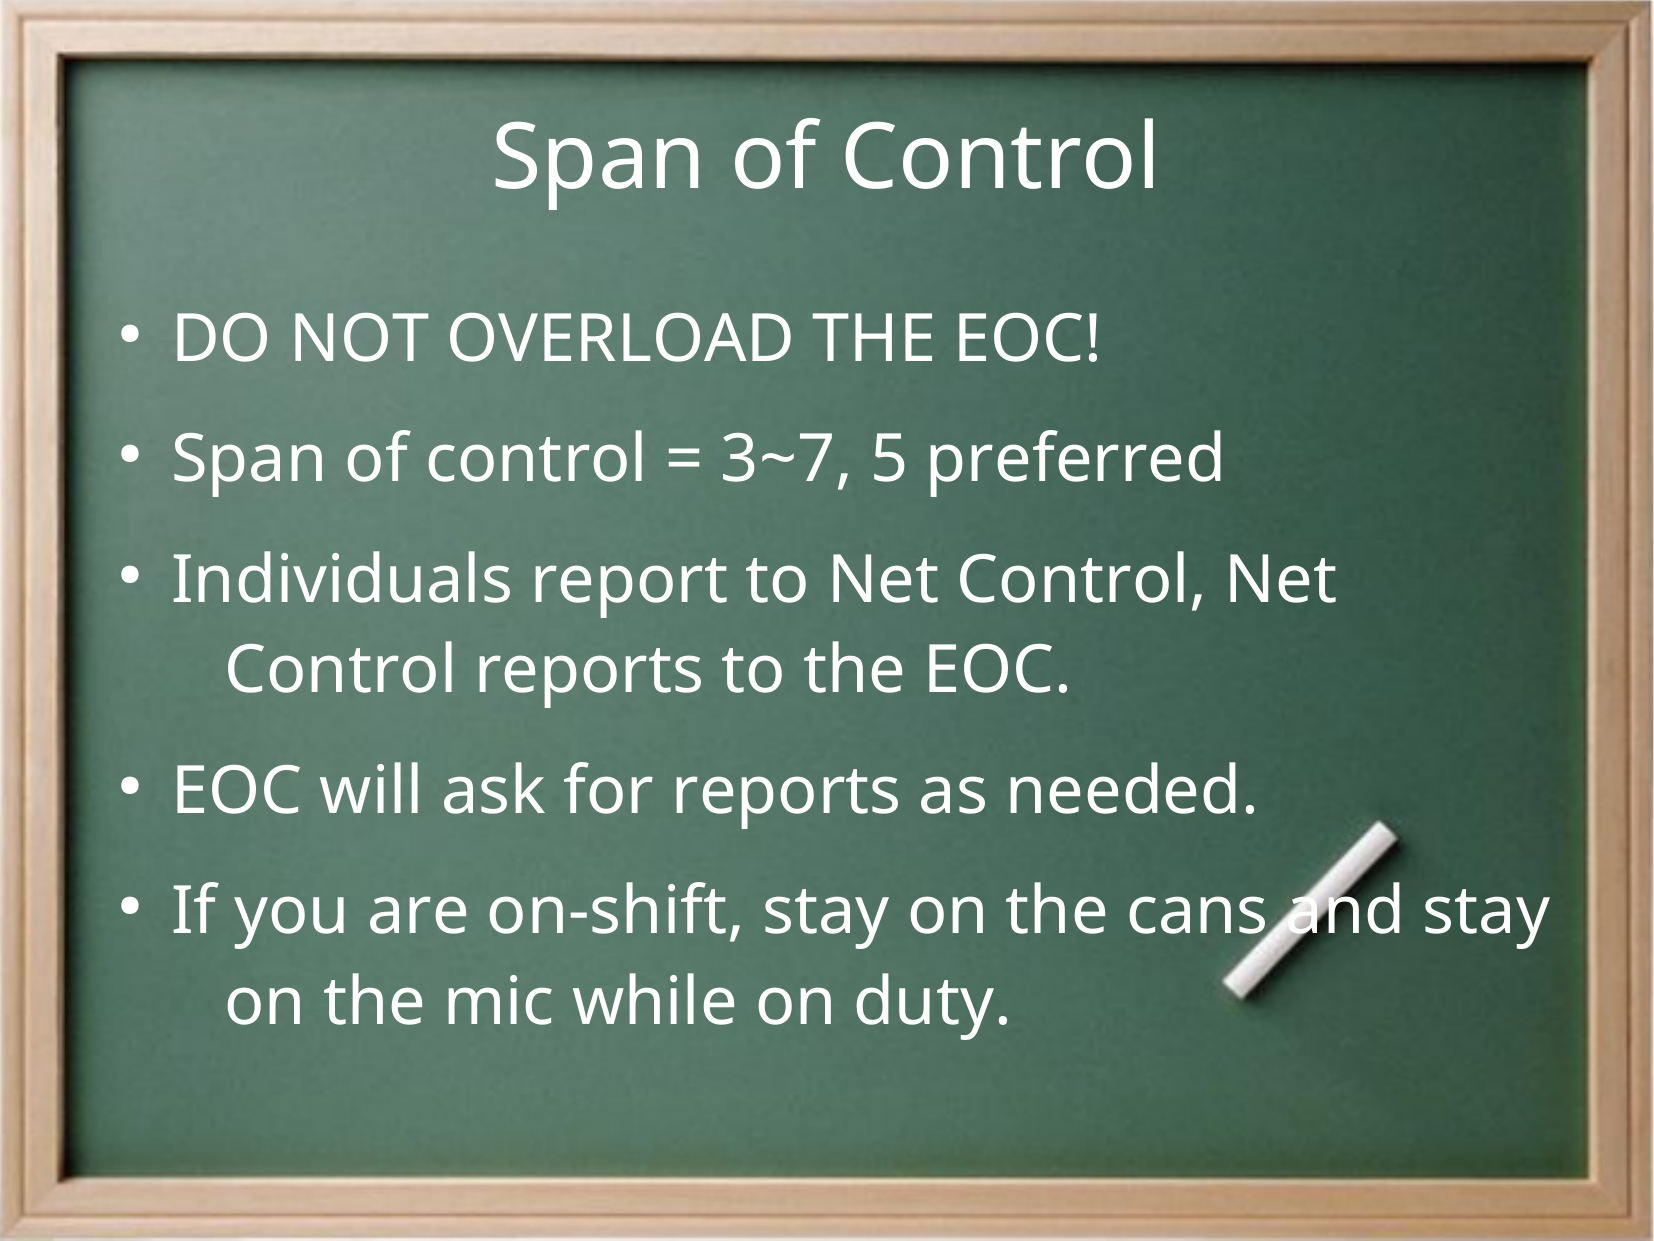

# Span of Control
DO NOT OVERLOAD THE EOC!
Span of control = 3~7, 5 preferred
Individuals report to Net Control, Net Control reports to the EOC.
EOC will ask for reports as needed.
If you are on-shift, stay on the cans and stay on the mic while on duty.